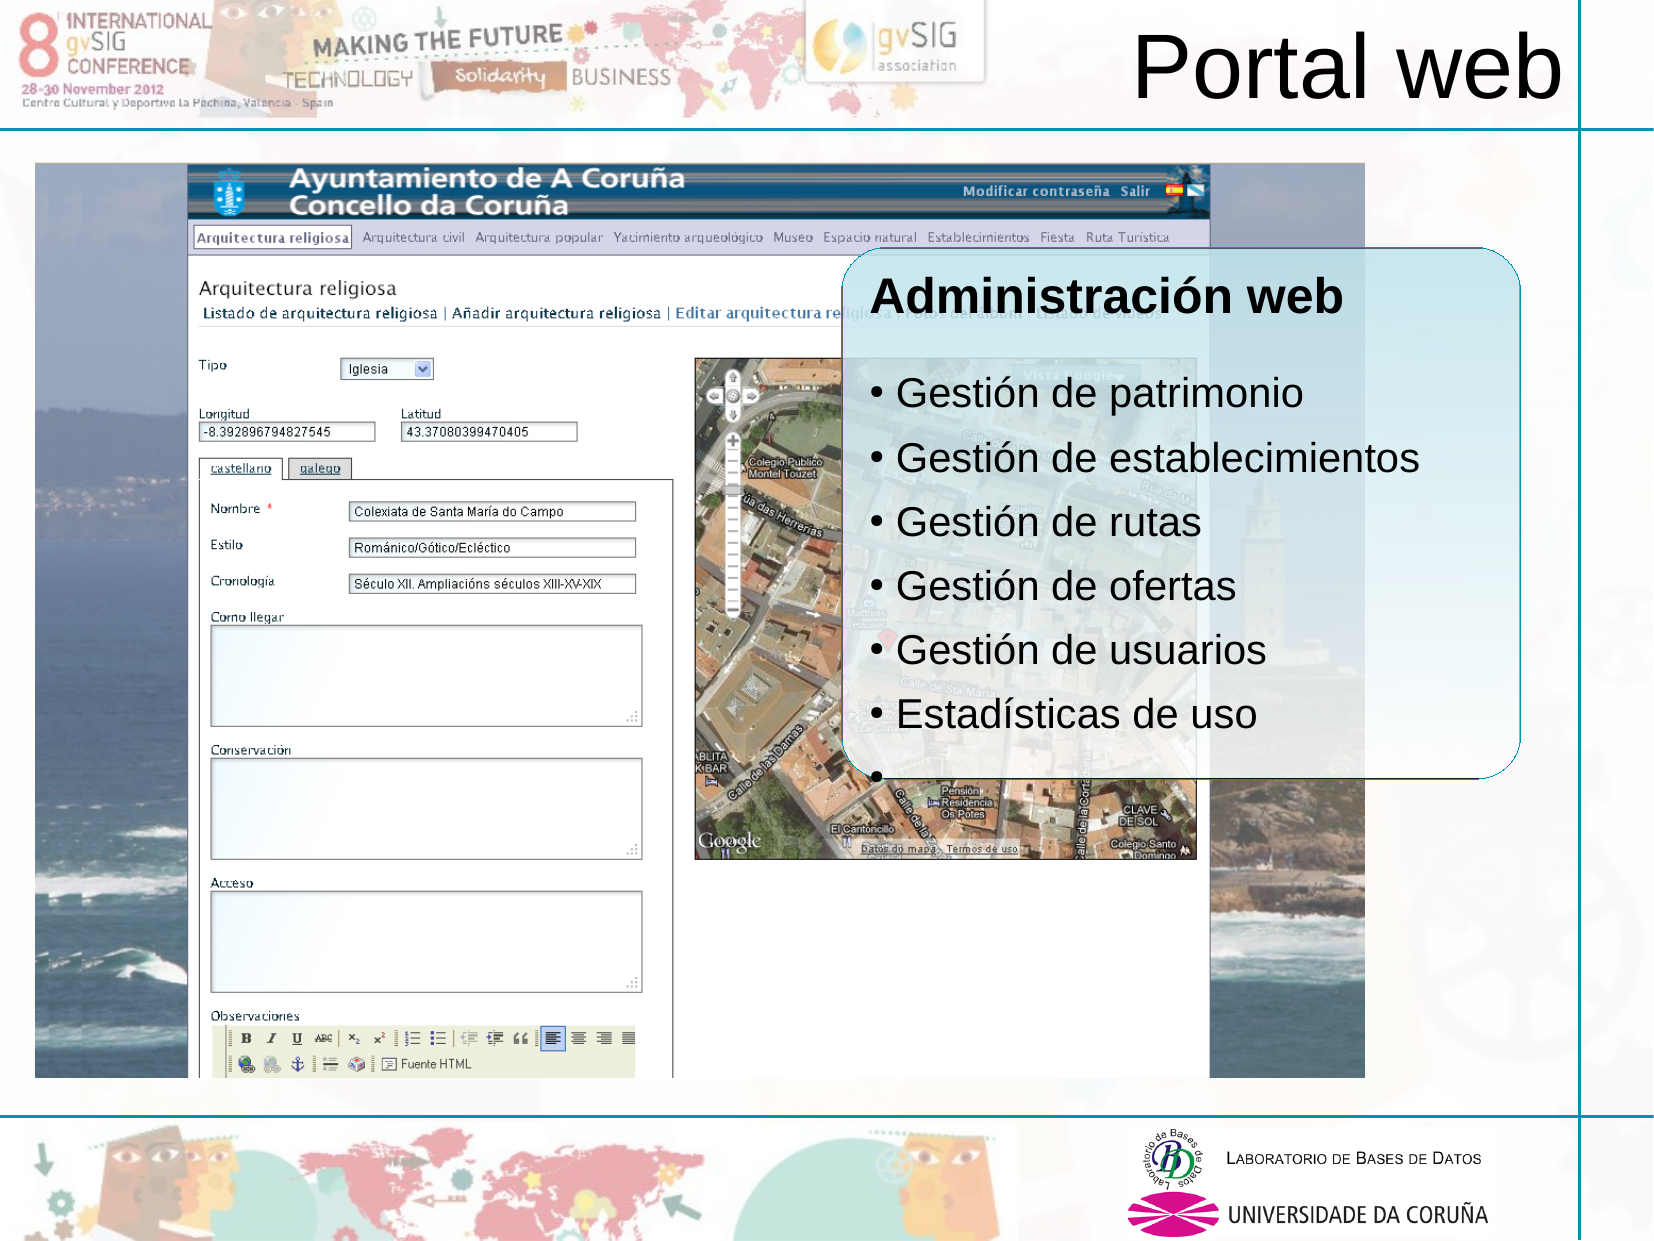

# Portal web
Administración web
 Gestión de patrimonio
 Gestión de establecimientos
 Gestión de rutas
 Gestión de ofertas
 Gestión de usuarios
 Estadísticas de uso